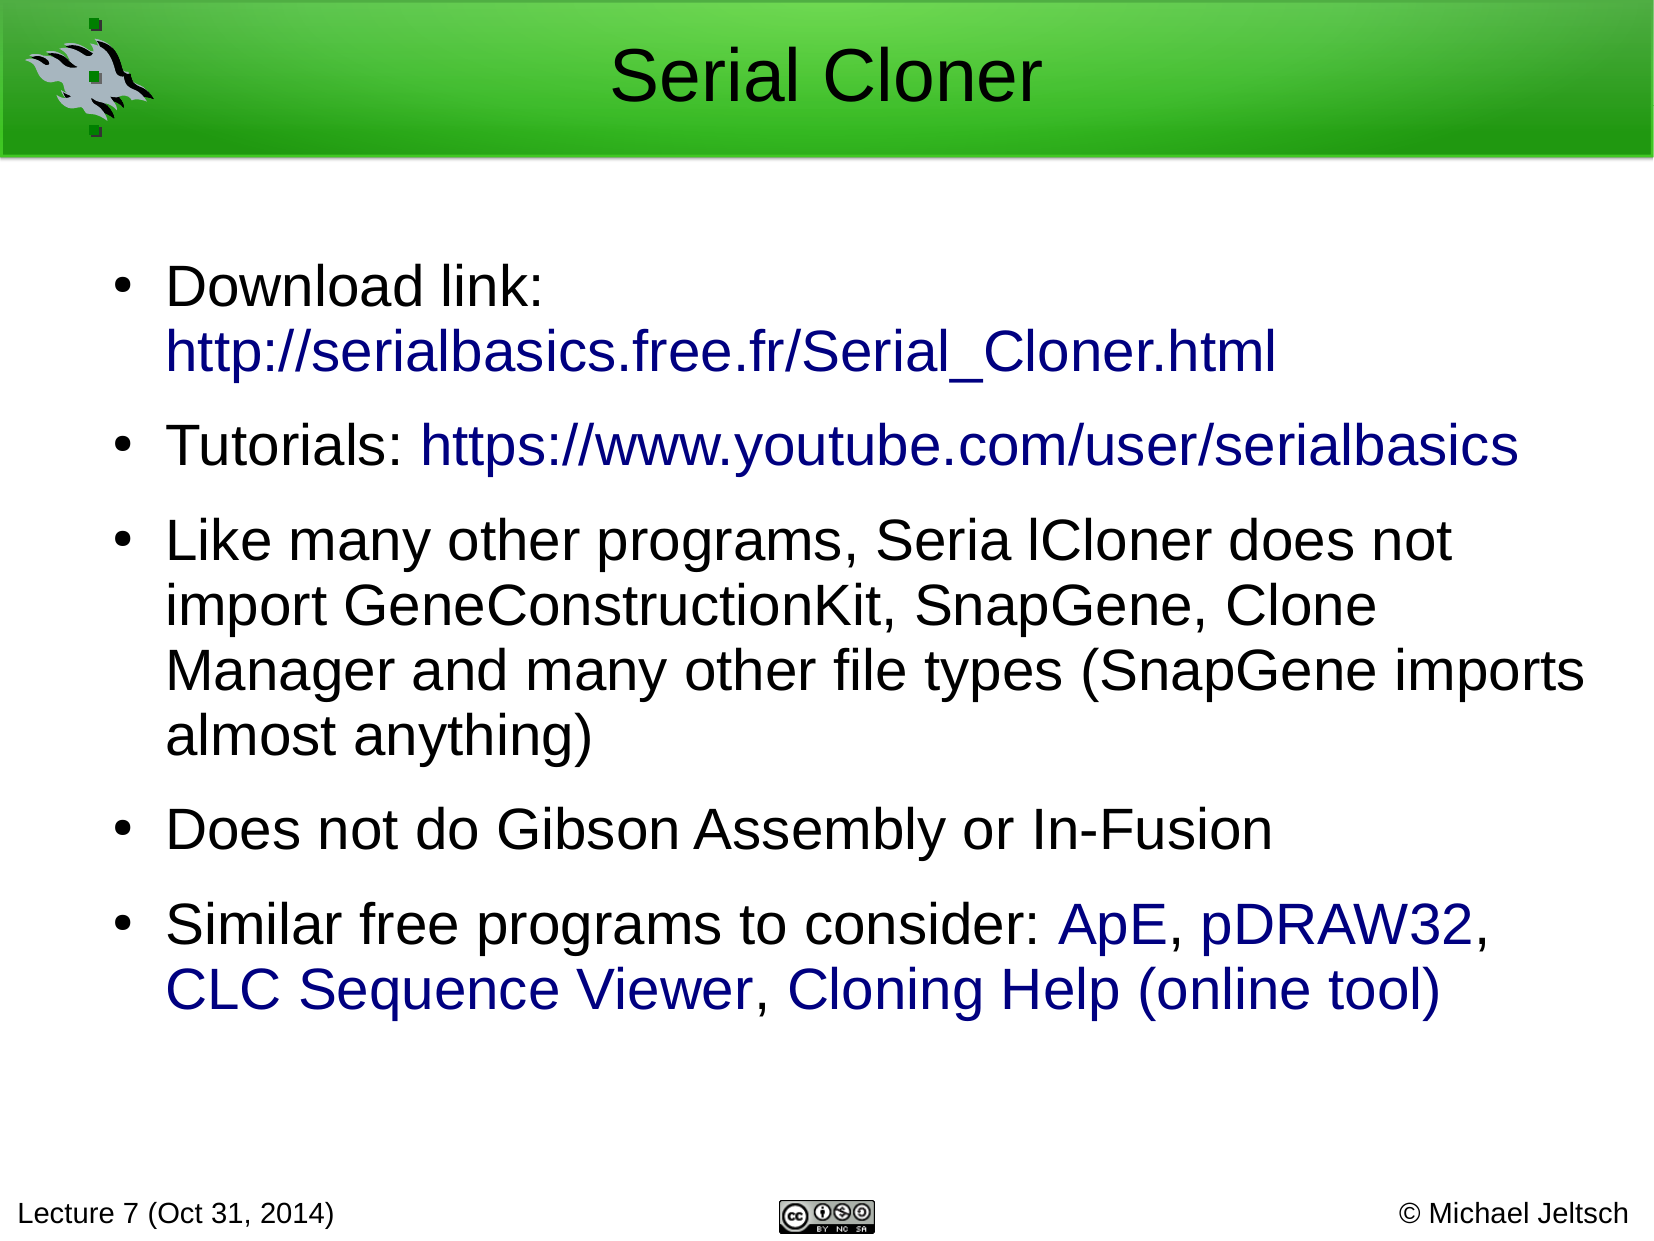

# Serial Cloner
Download link: http://serialbasics.free.fr/Serial_Cloner.html
Tutorials: https://www.youtube.com/user/serialbasics
Like many other programs, Seria lCloner does not import GeneConstructionKit, SnapGene, Clone Manager and many other file types (SnapGene imports almost anything)
Does not do Gibson Assembly or In-Fusion
Similar free programs to consider: ApE, pDRAW32, CLC Sequence Viewer, Cloning Help (online tool)